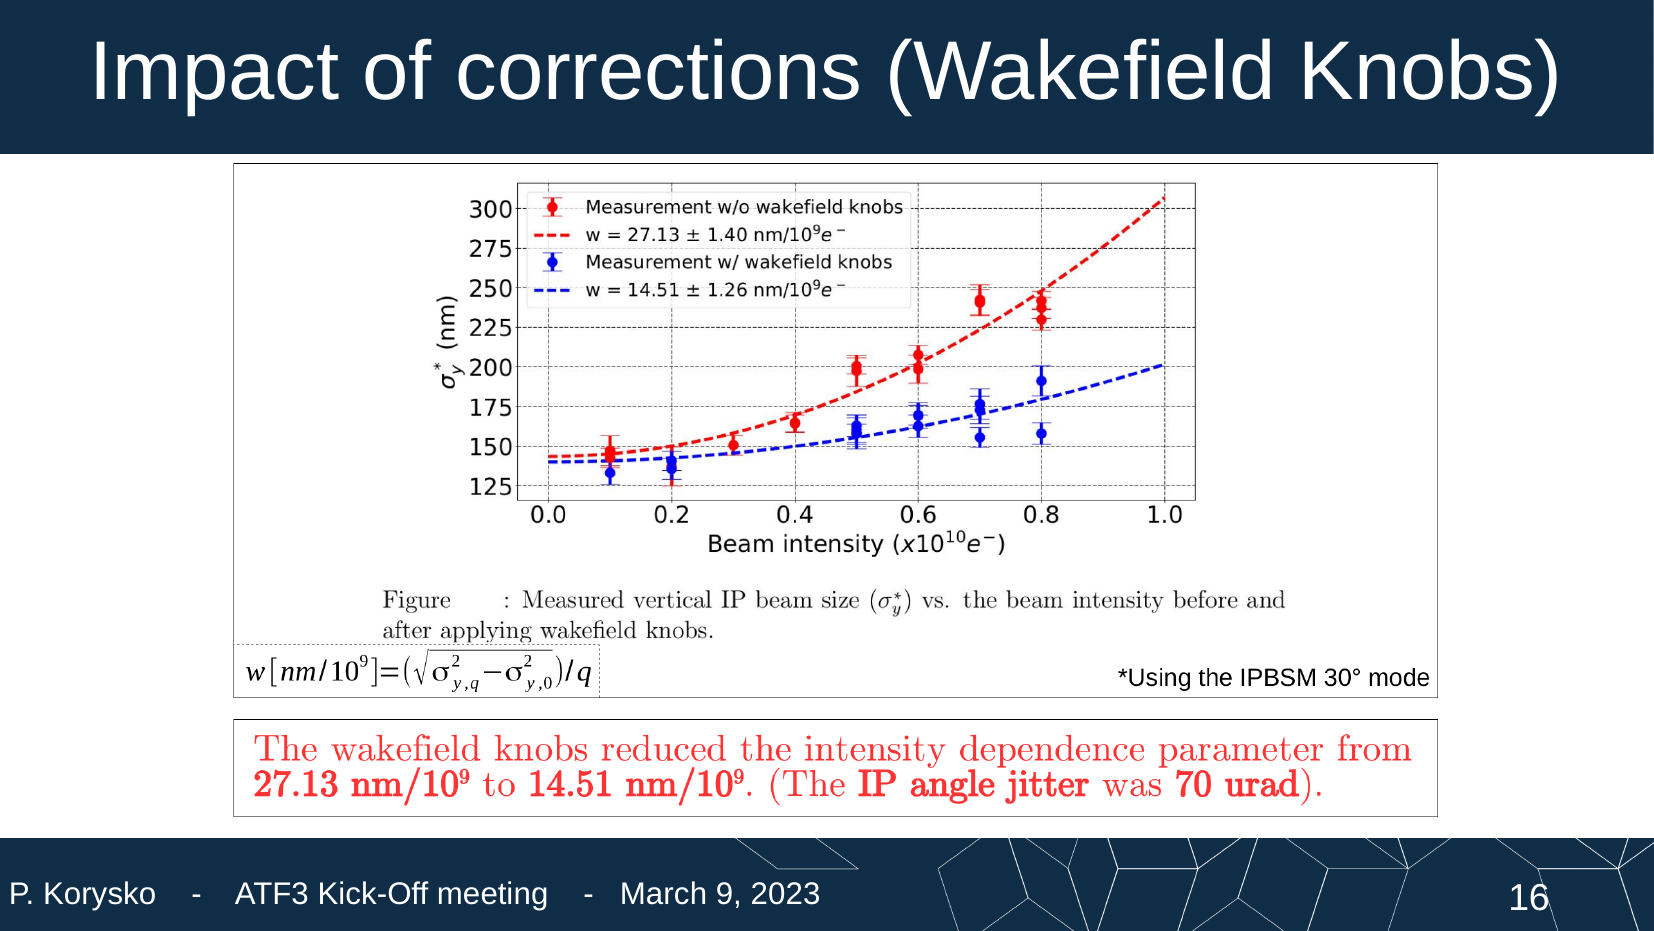

Impact of corrections (Wakefield Knobs)
P. Korysko - ATF3 Kick-Off meeting - March 9, 2023